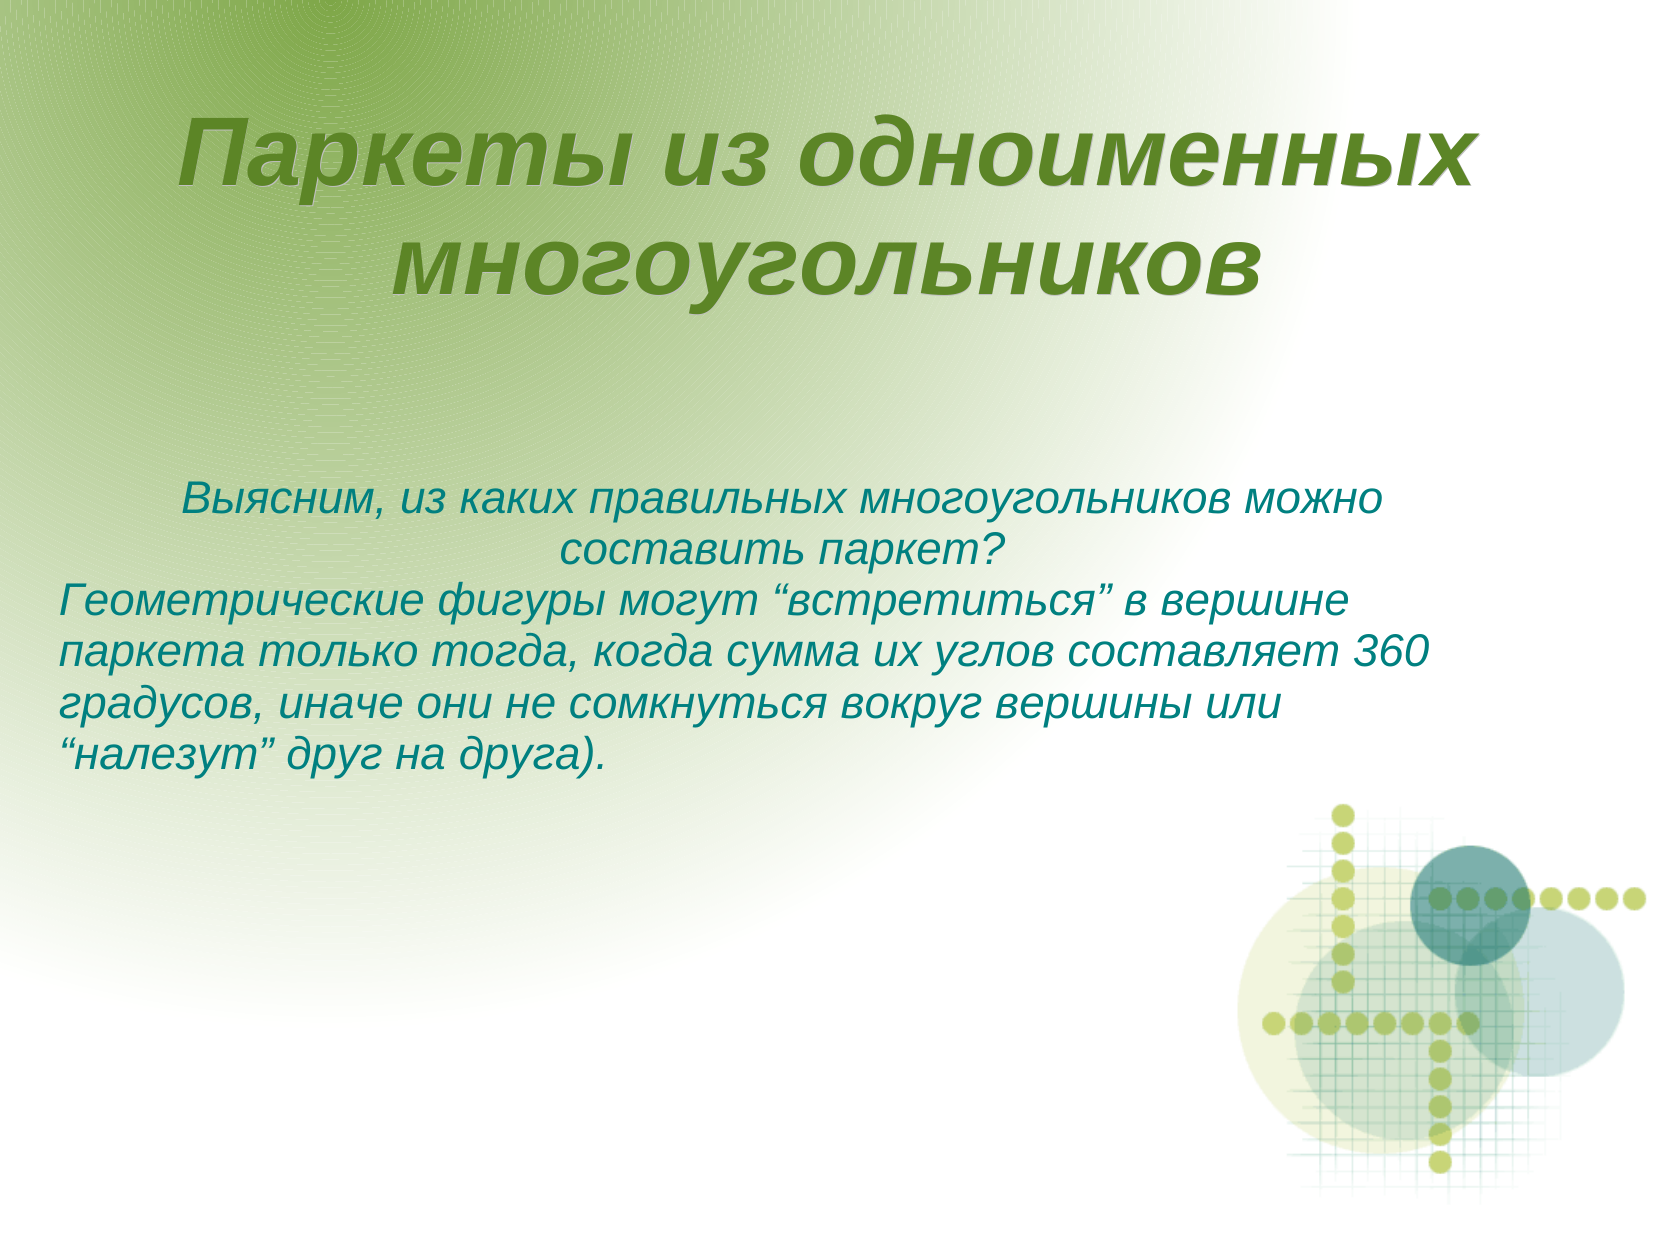

# Паркеты из одноименных многоугольников
Выясним, из каких правильных многоугольников можно составить паркет?
Геометрические фигуры могут “встретиться” в вершине паркета только тогда, когда сумма их углов составляет 360 градусов, иначе они не сомкнуться вокруг вершины или “налезут” друг на друга).